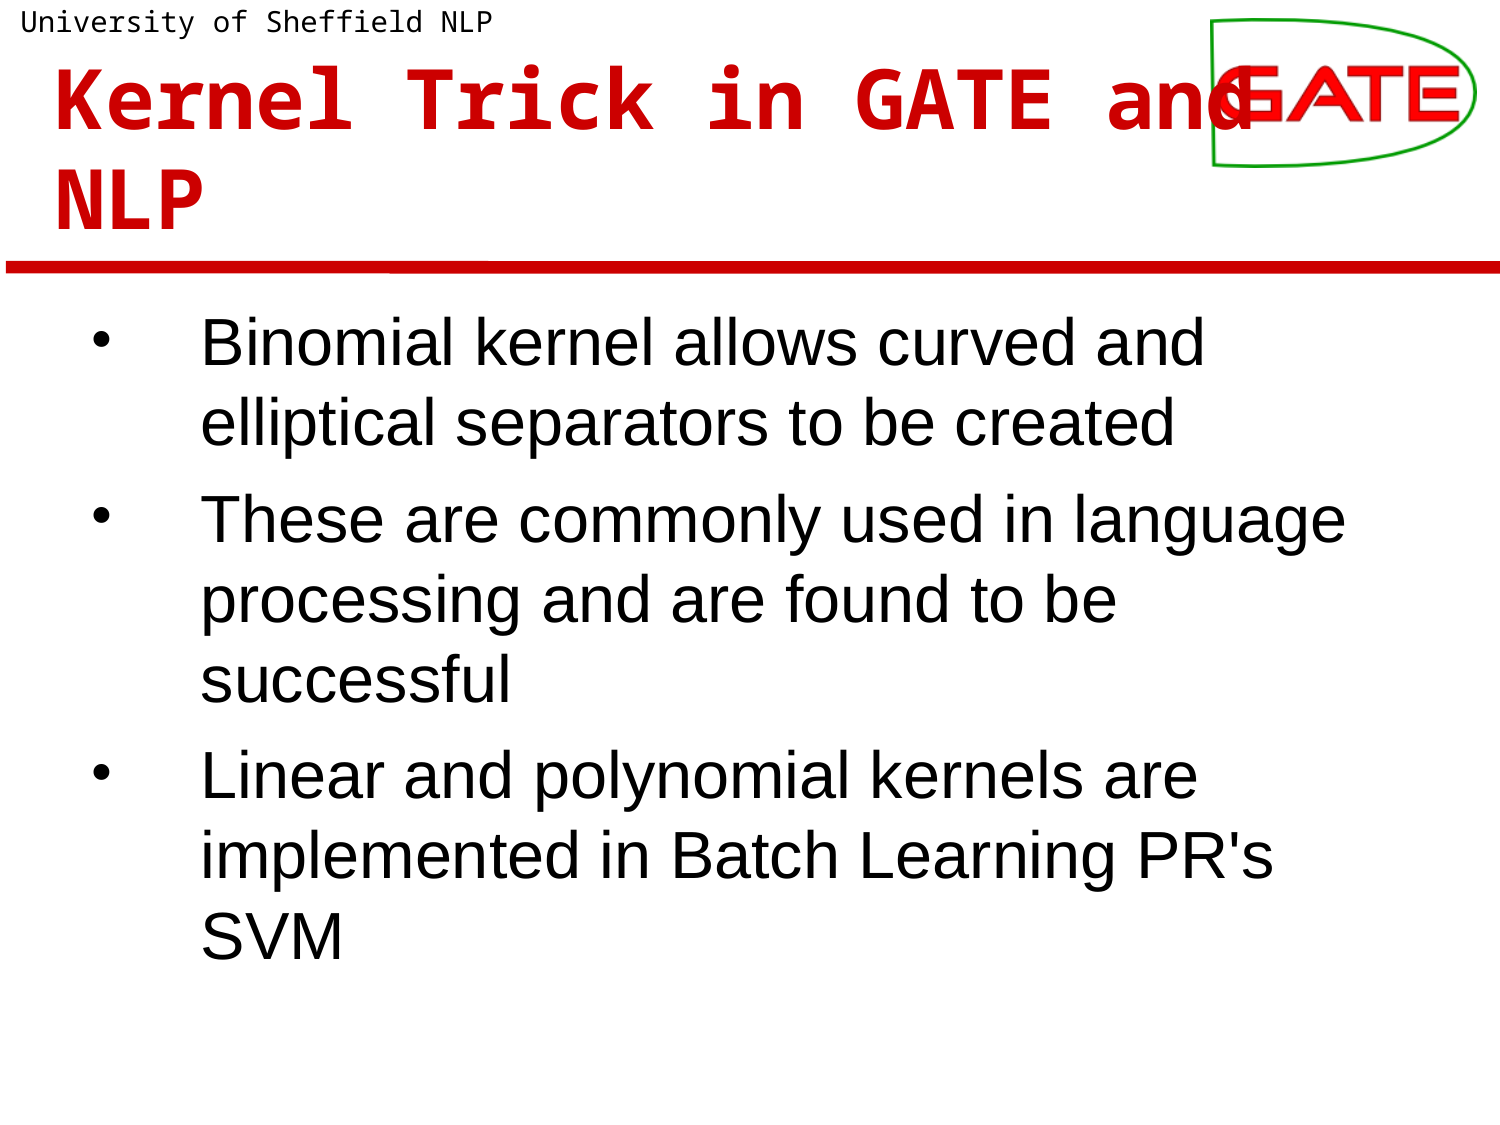

# Kernel Trick in GATE and NLP
Binomial kernel allows curved and elliptical separators to be created
These are commonly used in language processing and are found to be successful
Linear and polynomial kernels are implemented in Batch Learning PR's SVM